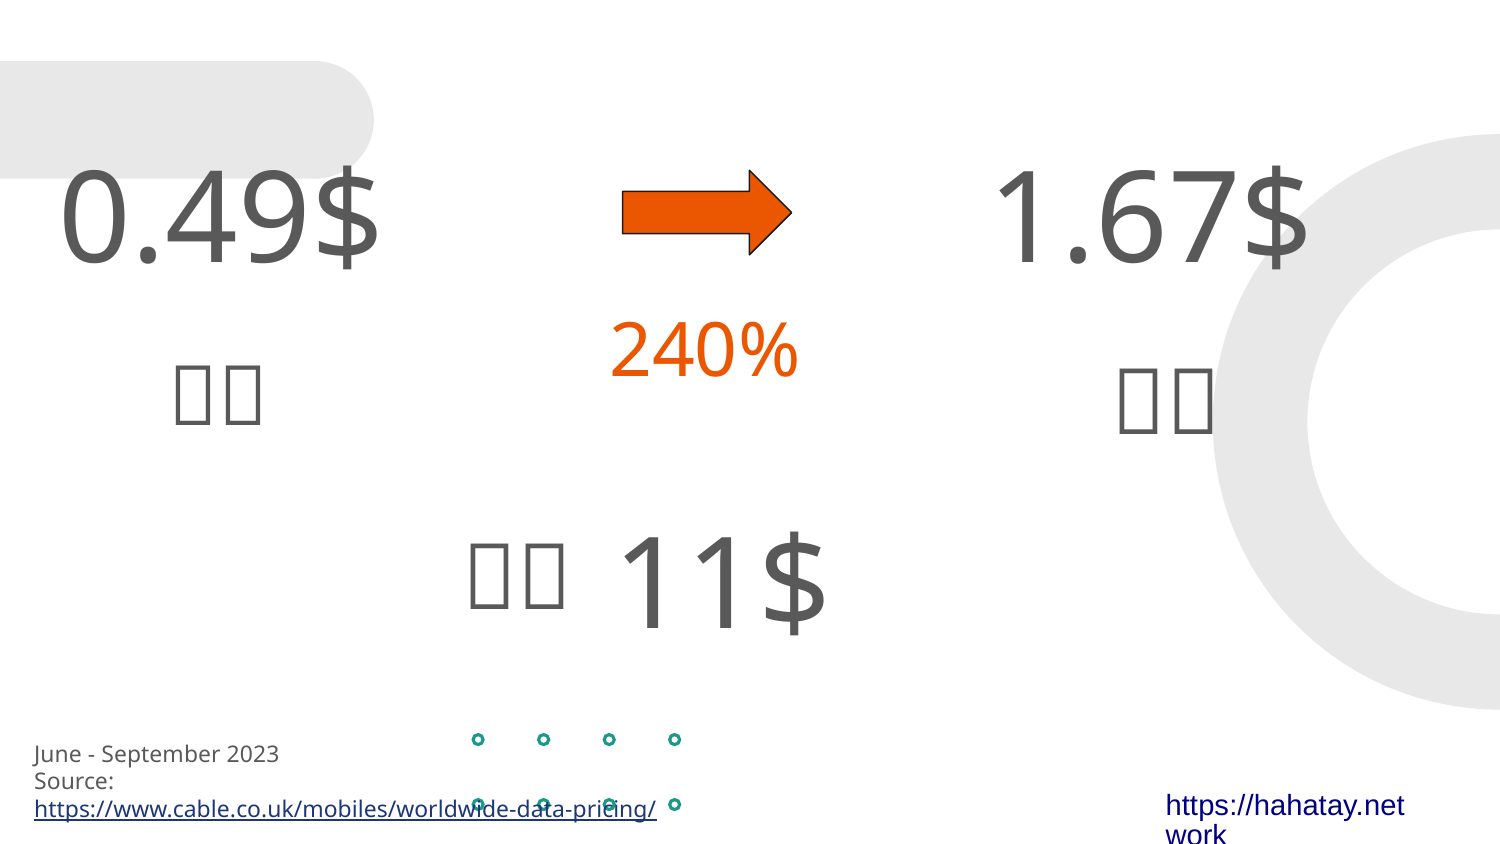

0.49$
1.67$
240%
🇪🇸
🇸🇳
11$
🇨🇫
June - September 2023
Source: https://www.cable.co.uk/mobiles/worldwide-data-pricing/